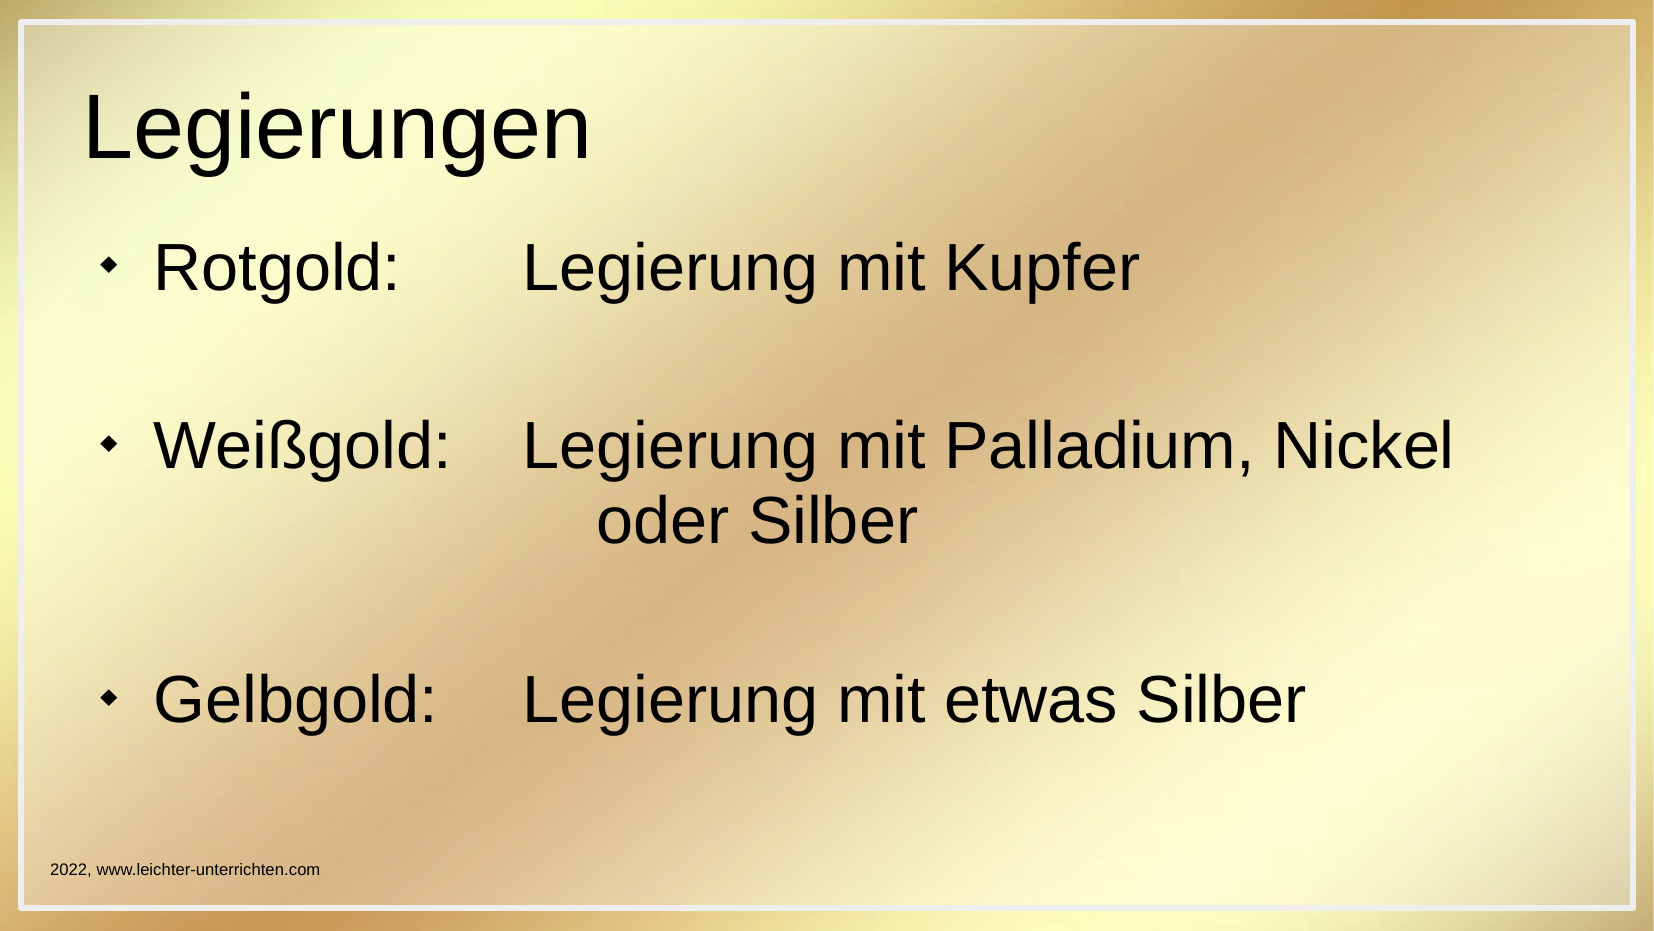

# Legierungen
Rotgold:	Legierung mit Kupfer
Weißgold:	Legierung mit Palladium, Nickel
		oder Silber
Gelbgold:	Legierung mit etwas Silber